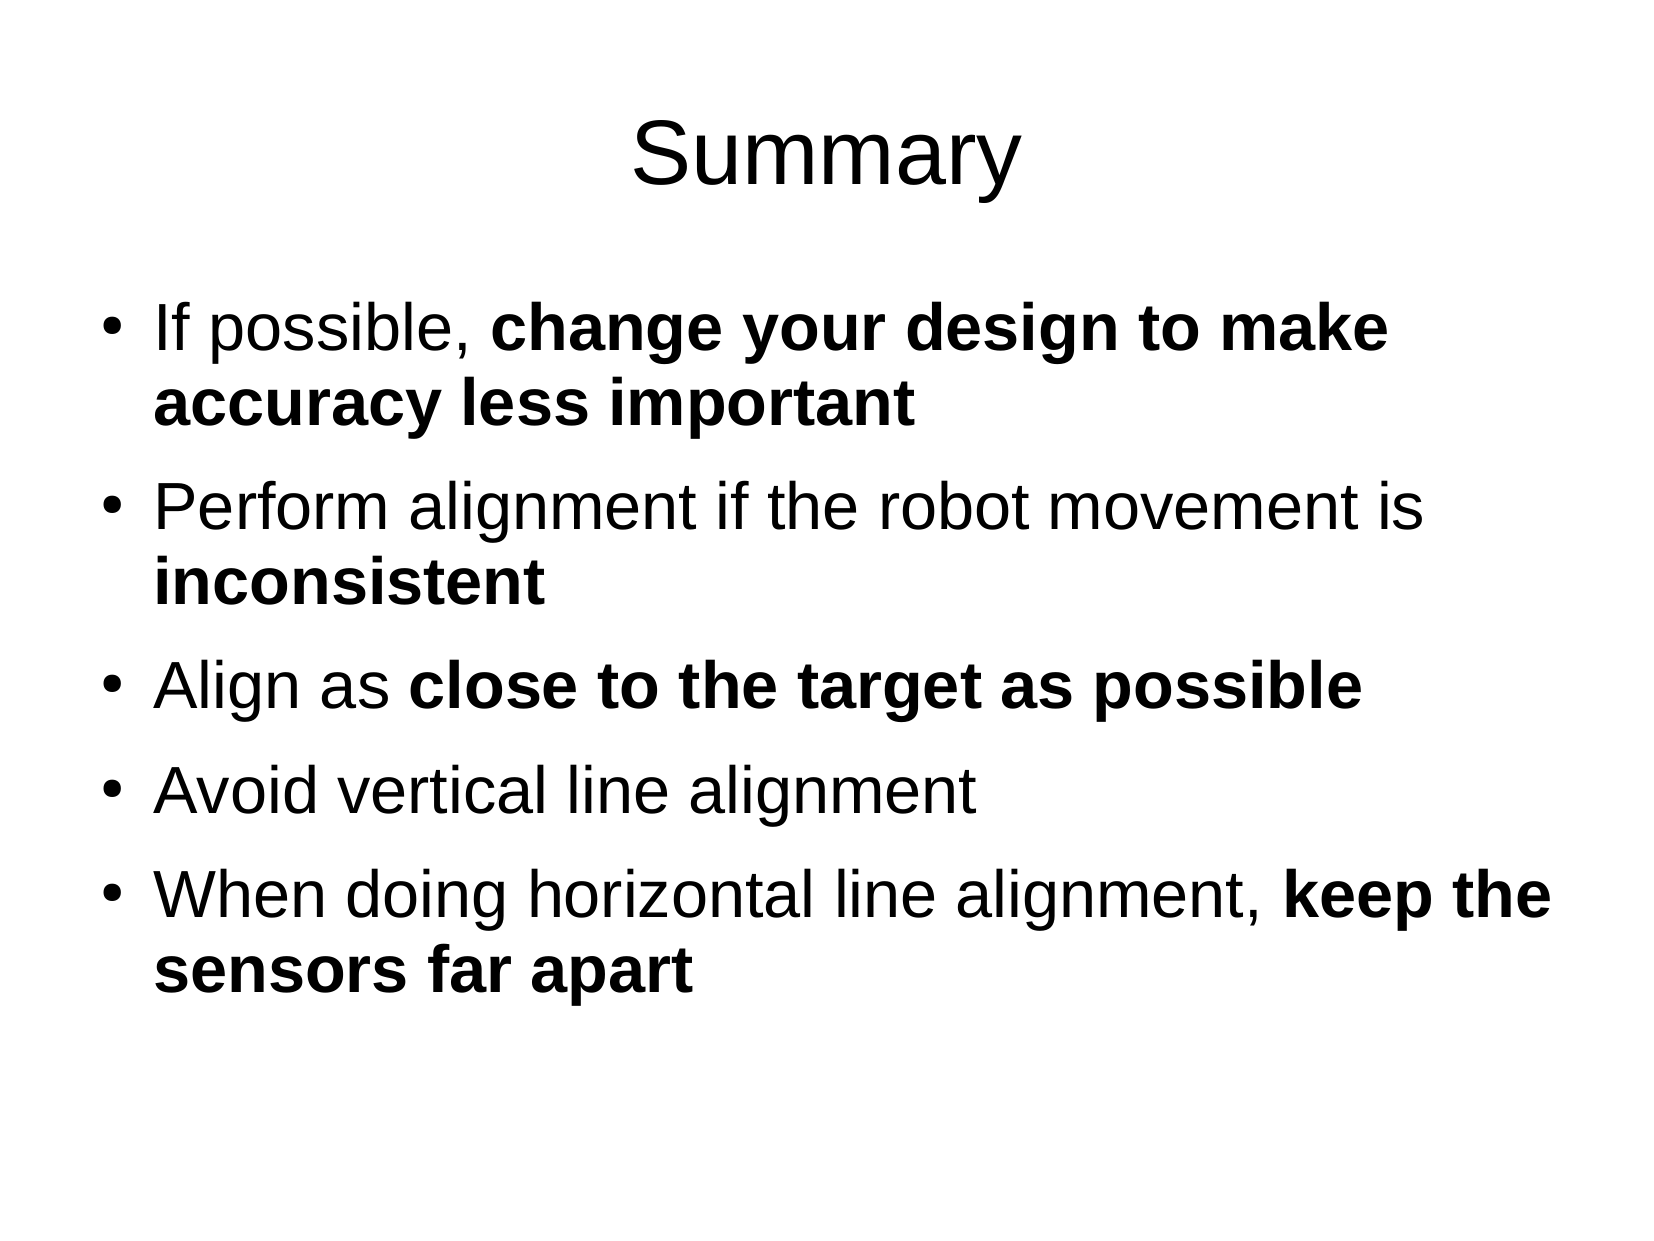

# Summary
If possible, change your design to make accuracy less important
Perform alignment if the robot movement is inconsistent
Align as close to the target as possible
Avoid vertical line alignment
When doing horizontal line alignment, keep the sensors far apart